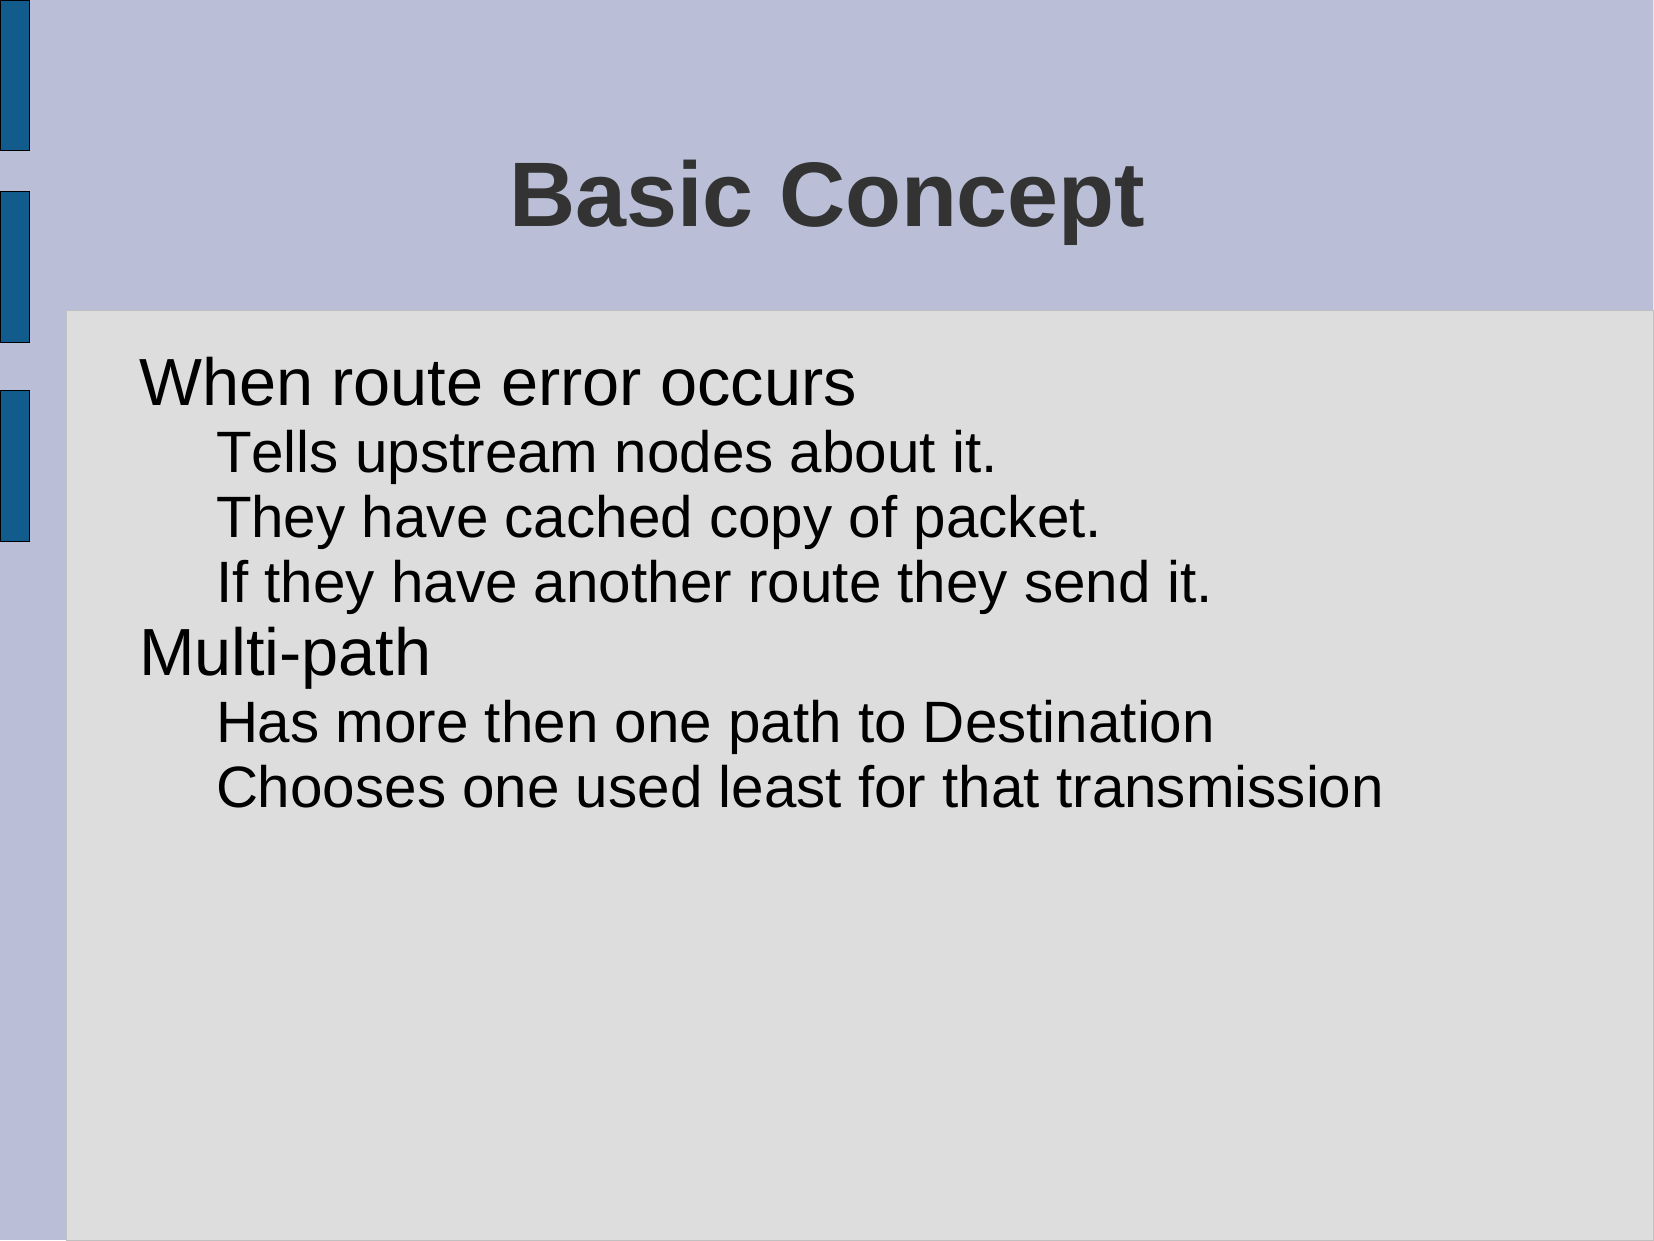

# Basic Concept
When route error occurs
Tells upstream nodes about it.
They have cached copy of packet.
If they have another route they send it.
Multi-path
Has more then one path to Destination
Chooses one used least for that transmission